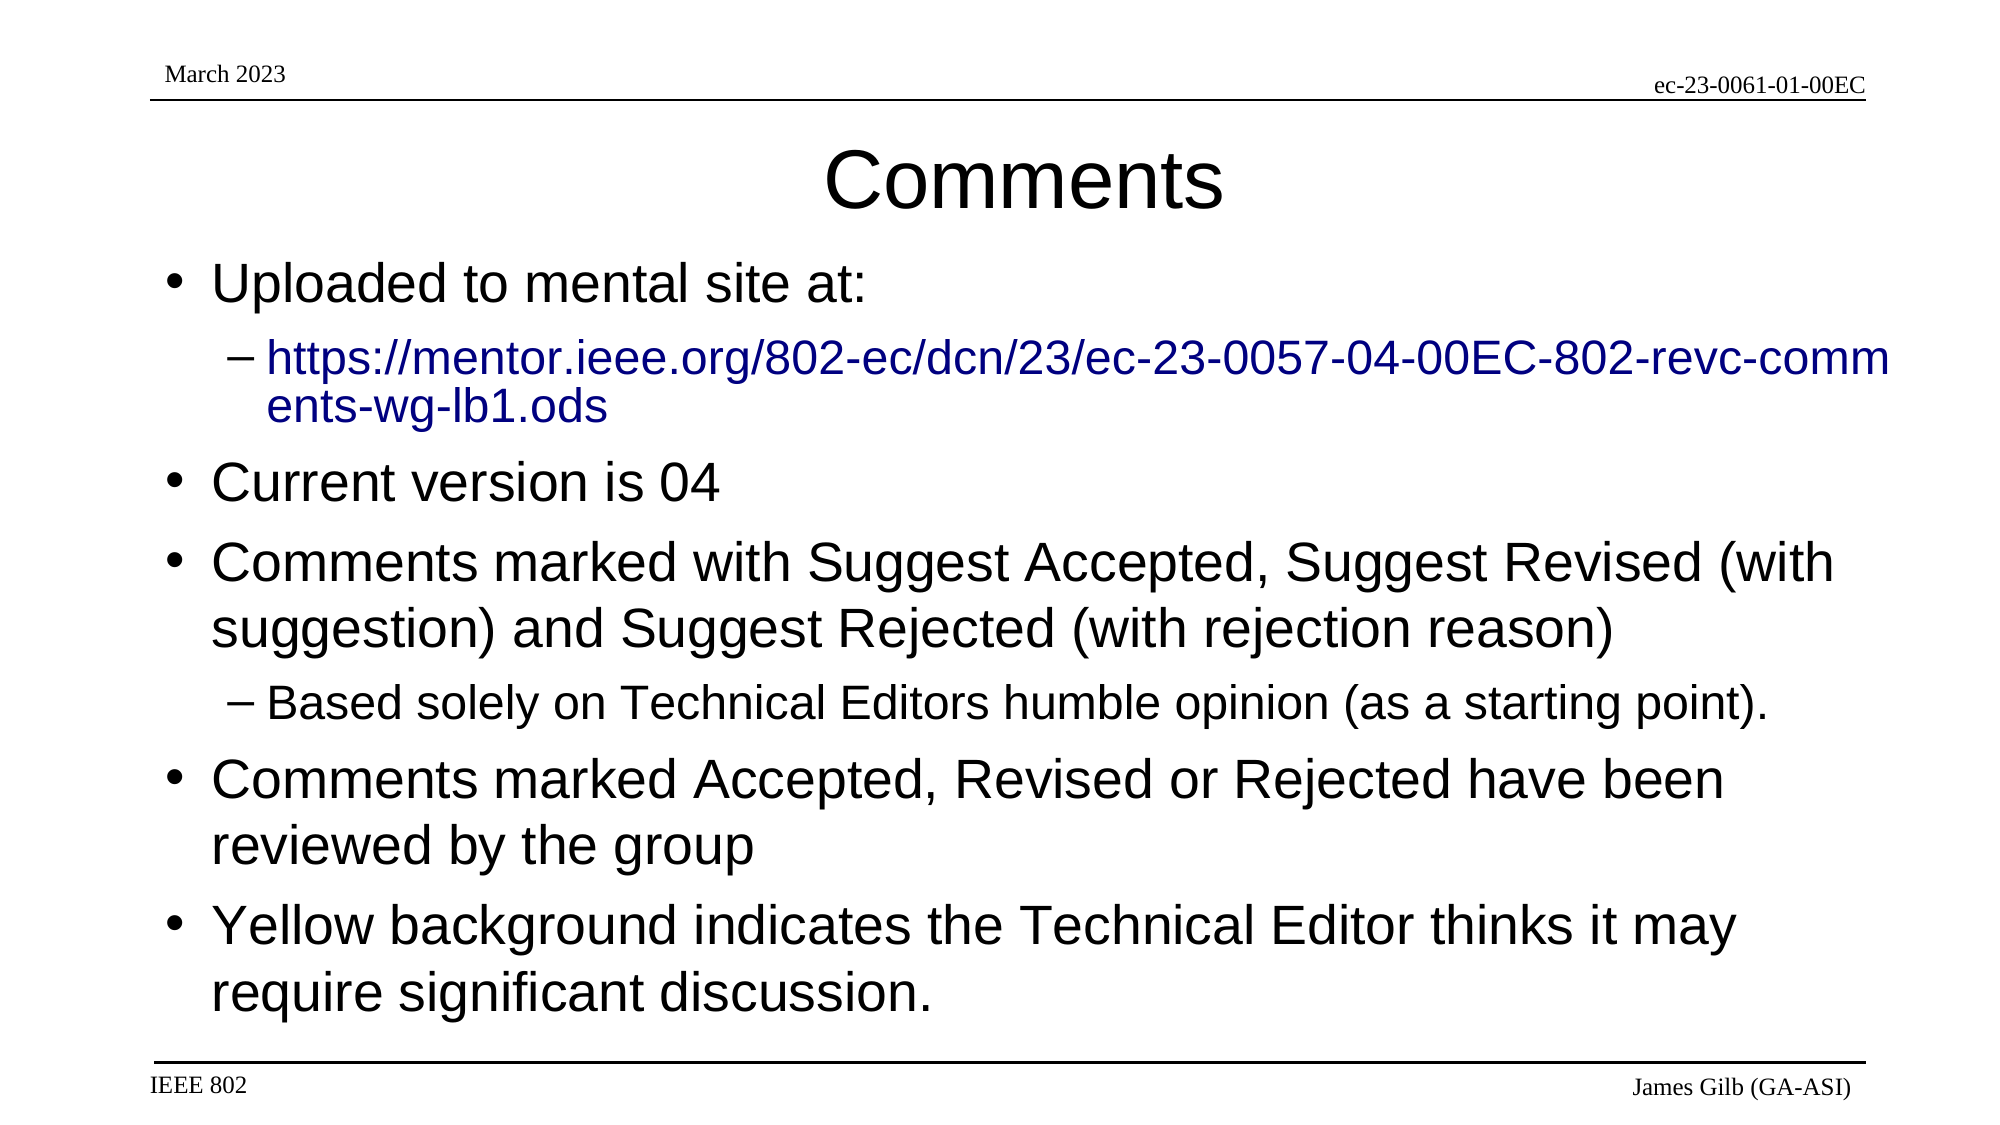

# Comments
Uploaded to mental site at:
https://mentor.ieee.org/802-ec/dcn/23/ec-23-0057-04-00EC-802-revc-comments-wg-lb1.ods
Current version is 04
Comments marked with Suggest Accepted, Suggest Revised (with suggestion) and Suggest Rejected (with rejection reason)
Based solely on Technical Editors humble opinion (as a starting point).
Comments marked Accepted, Revised or Rejected have been reviewed by the group
Yellow background indicates the Technical Editor thinks it may require significant discussion.